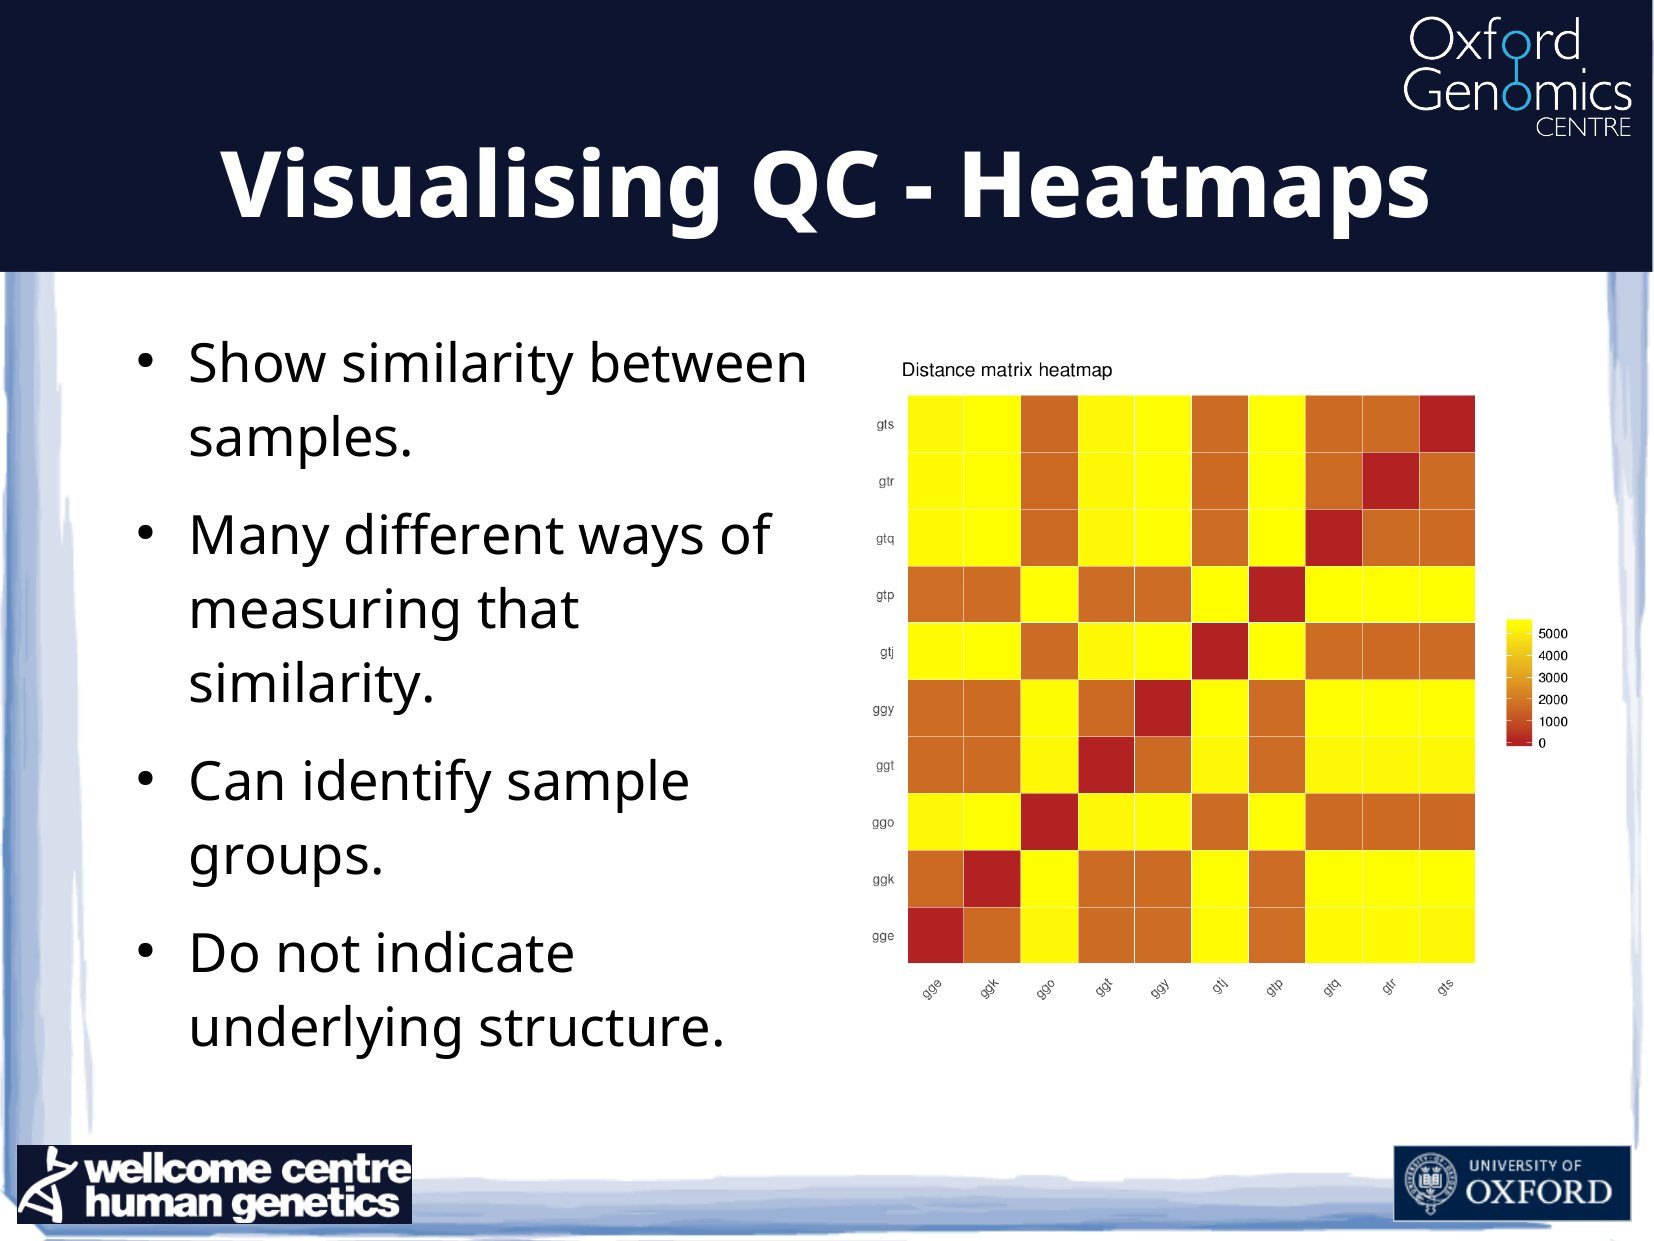

# Visualising QC - Heatmaps
Show similarity between samples.
Many different ways of measuring that similarity.
Can identify sample groups.
Do not indicate underlying structure.